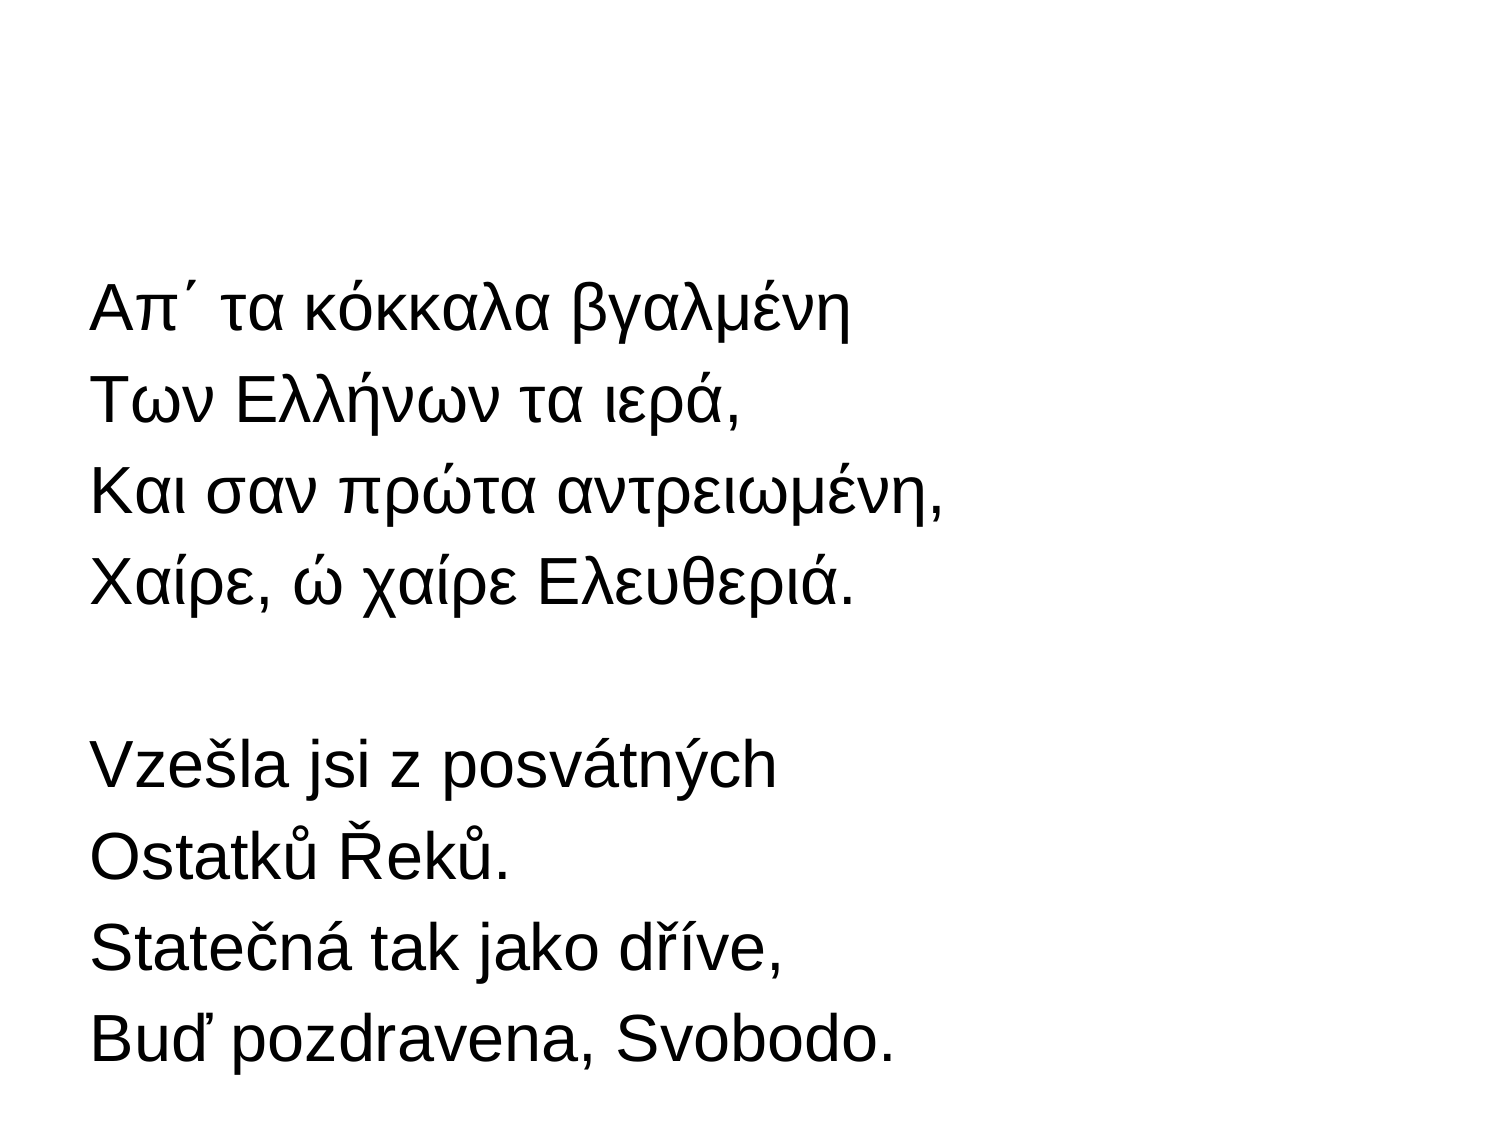

#
Απ΄ τα κόκκαλα βγαλμένη
Των Ελλήνων τα ιερά,
Και σαν πρώτα αντρειωμένη,
Χαίρε, ώ χαίρε Eλευθεριά.
Vzešla jsi z posvátných
Ostatků Řeků.
Statečná tak jako dříve,
Buď pozdravena, Svobodo.